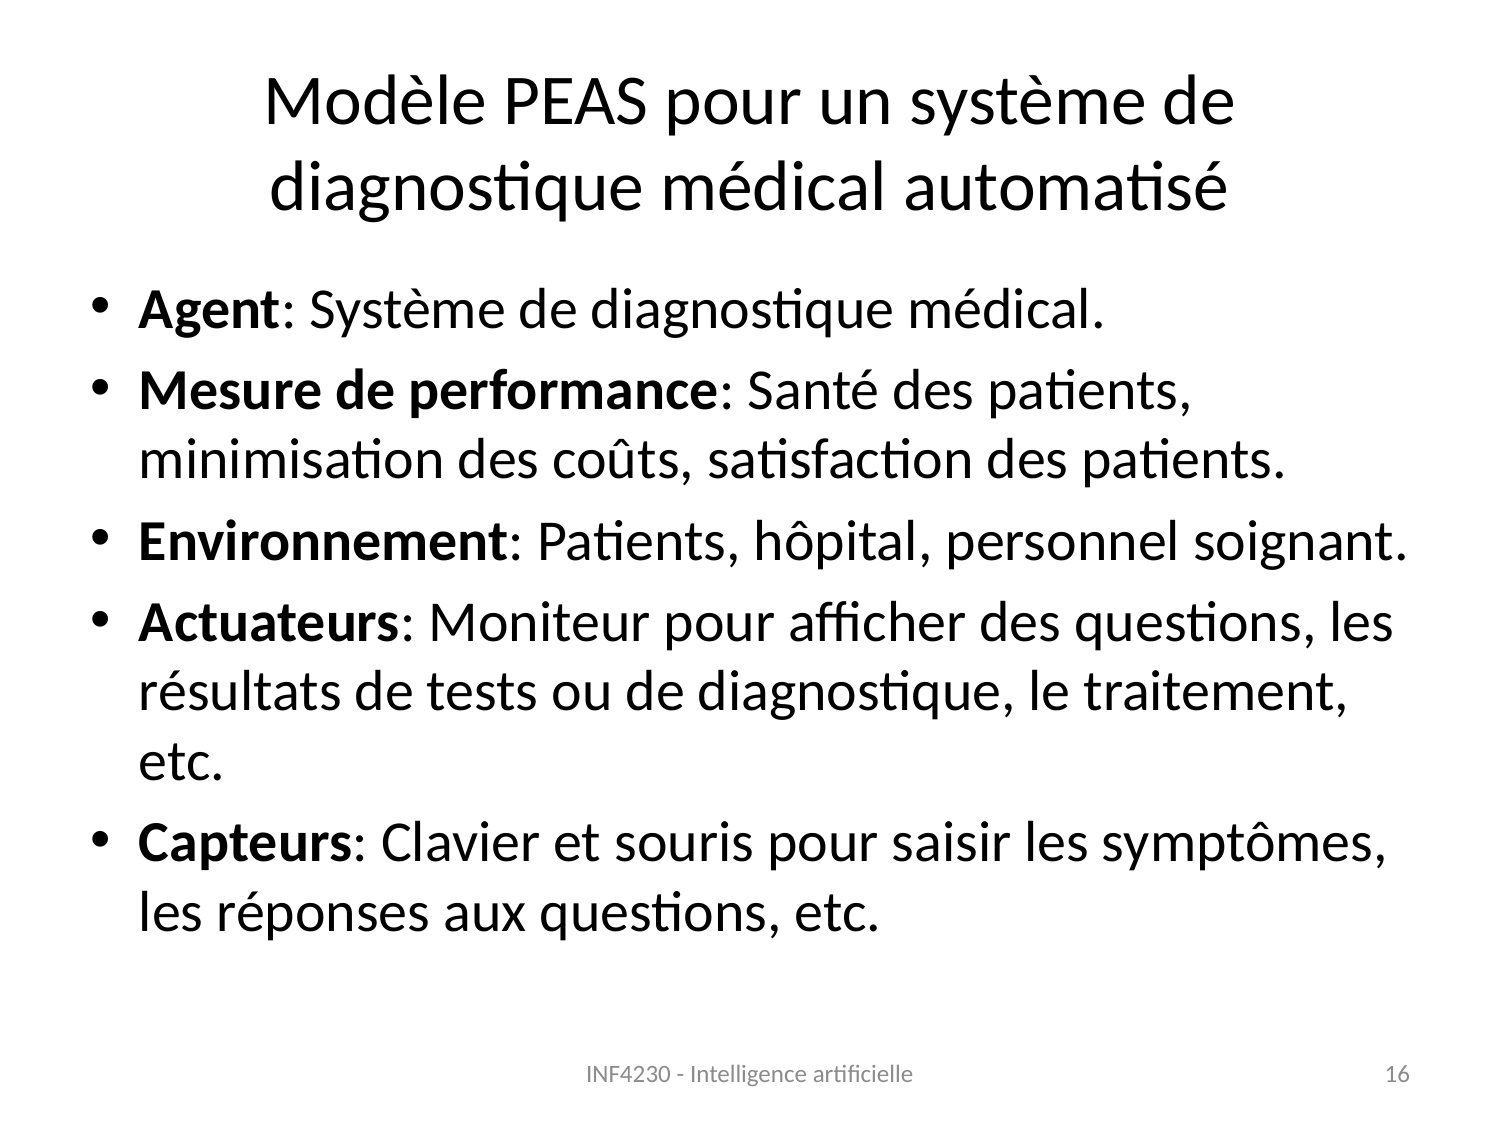

# Modèle PEAS pour un système de diagnostique médical automatisé
Agent: Système de diagnostique médical.
Mesure de performance: Santé des patients, minimisation des coûts, satisfaction des patients.
Environnement: Patients, hôpital, personnel soignant.
Actuateurs: Moniteur pour afficher des questions, les résultats de tests ou de diagnostique, le traitement, etc.
Capteurs: Clavier et souris pour saisir les symptômes, les réponses aux questions, etc.
INF4230 - Intelligence artificielle